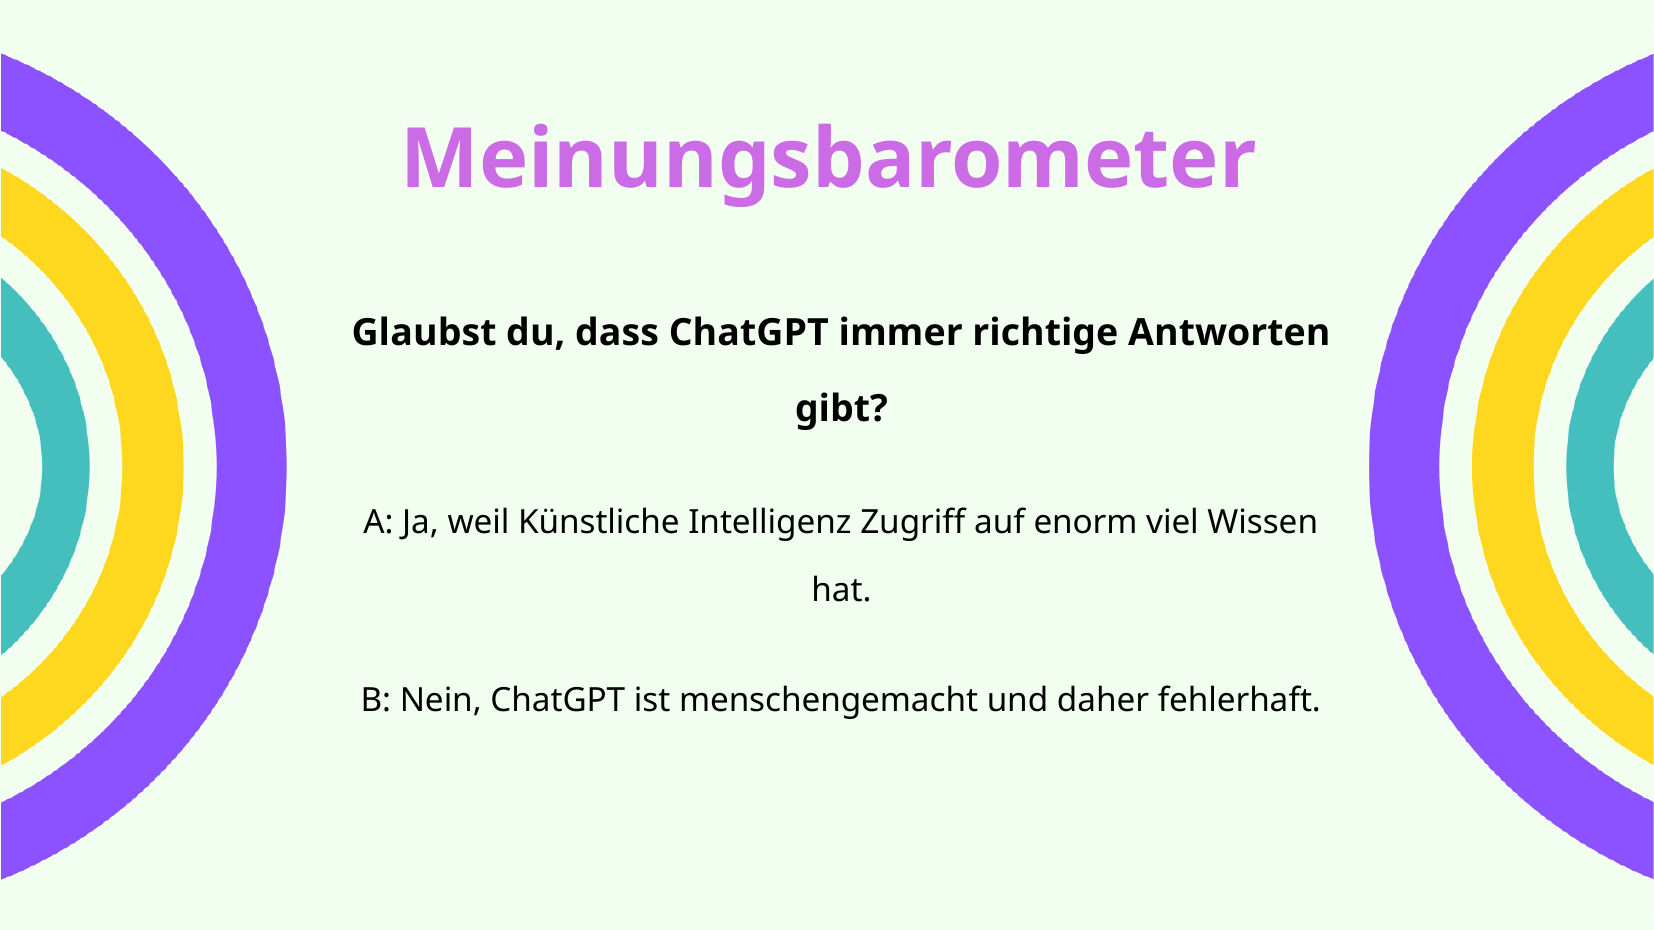

Meinungsbarometer
Glaubst du, dass ChatGPT immer richtige Antworten gibt?
A: Ja, weil Künstliche Intelligenz Zugriff auf enorm viel Wissen hat.
B: Nein, ChatGPT ist menschengemacht und daher fehlerhaft.